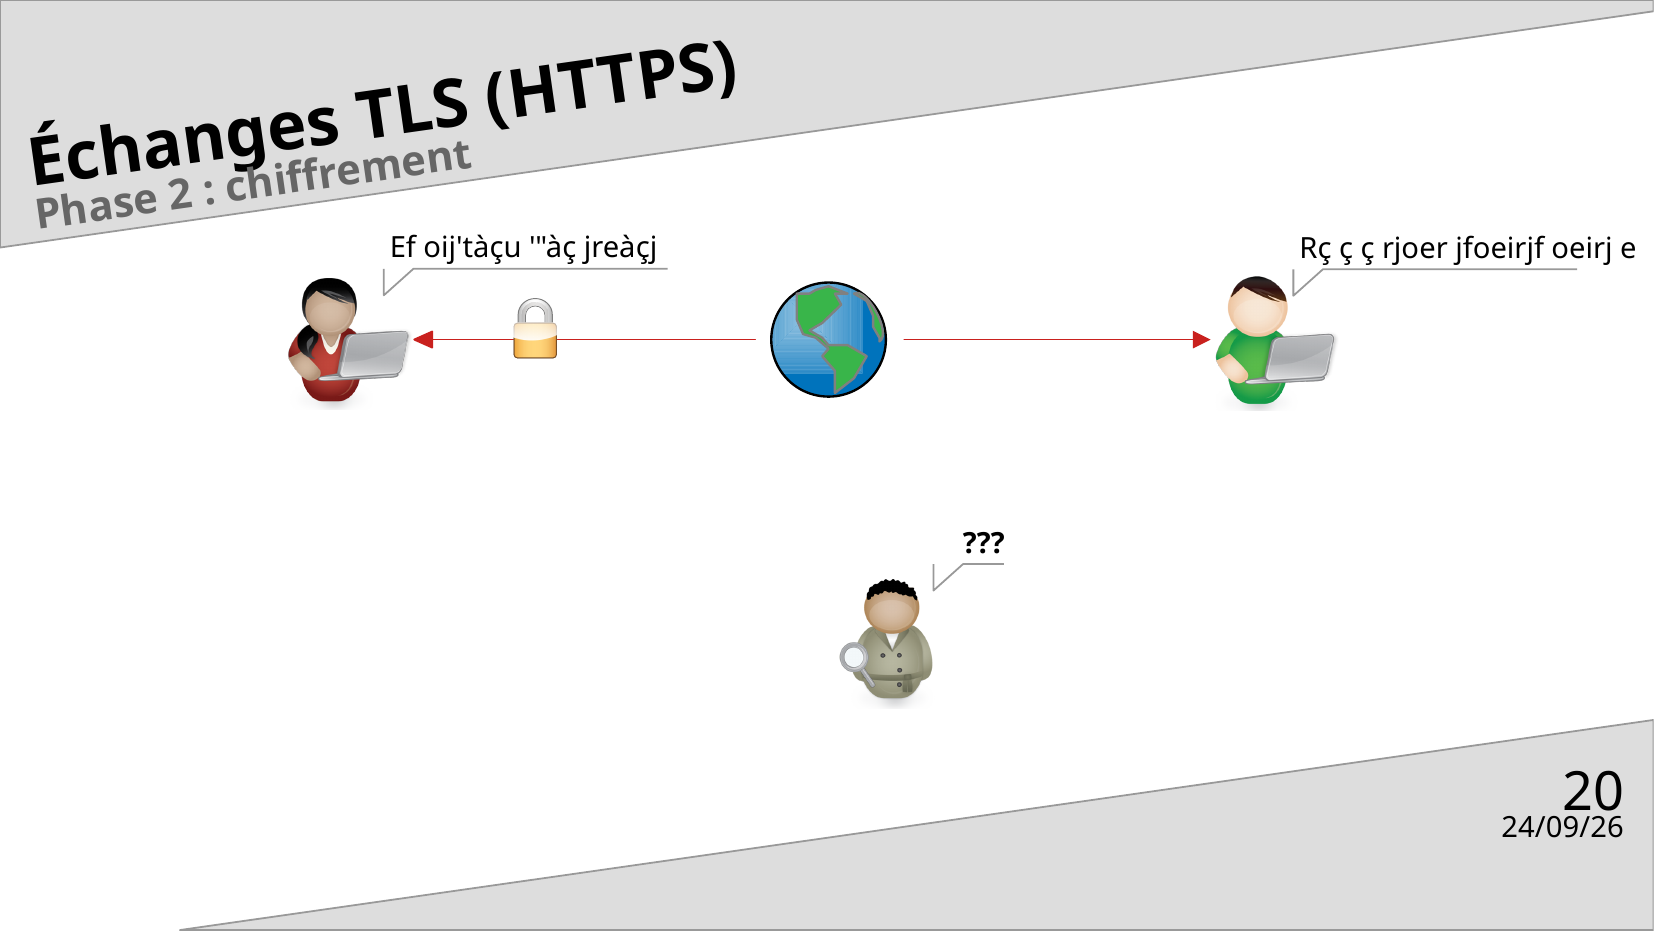

# Échanges TLS (HTTPS)
Phase 2 : chiffrement
Ef oij'tàçu '"àç jreàçj
Rç ç ç rjoer jfoeirjf oeirj e
???
20